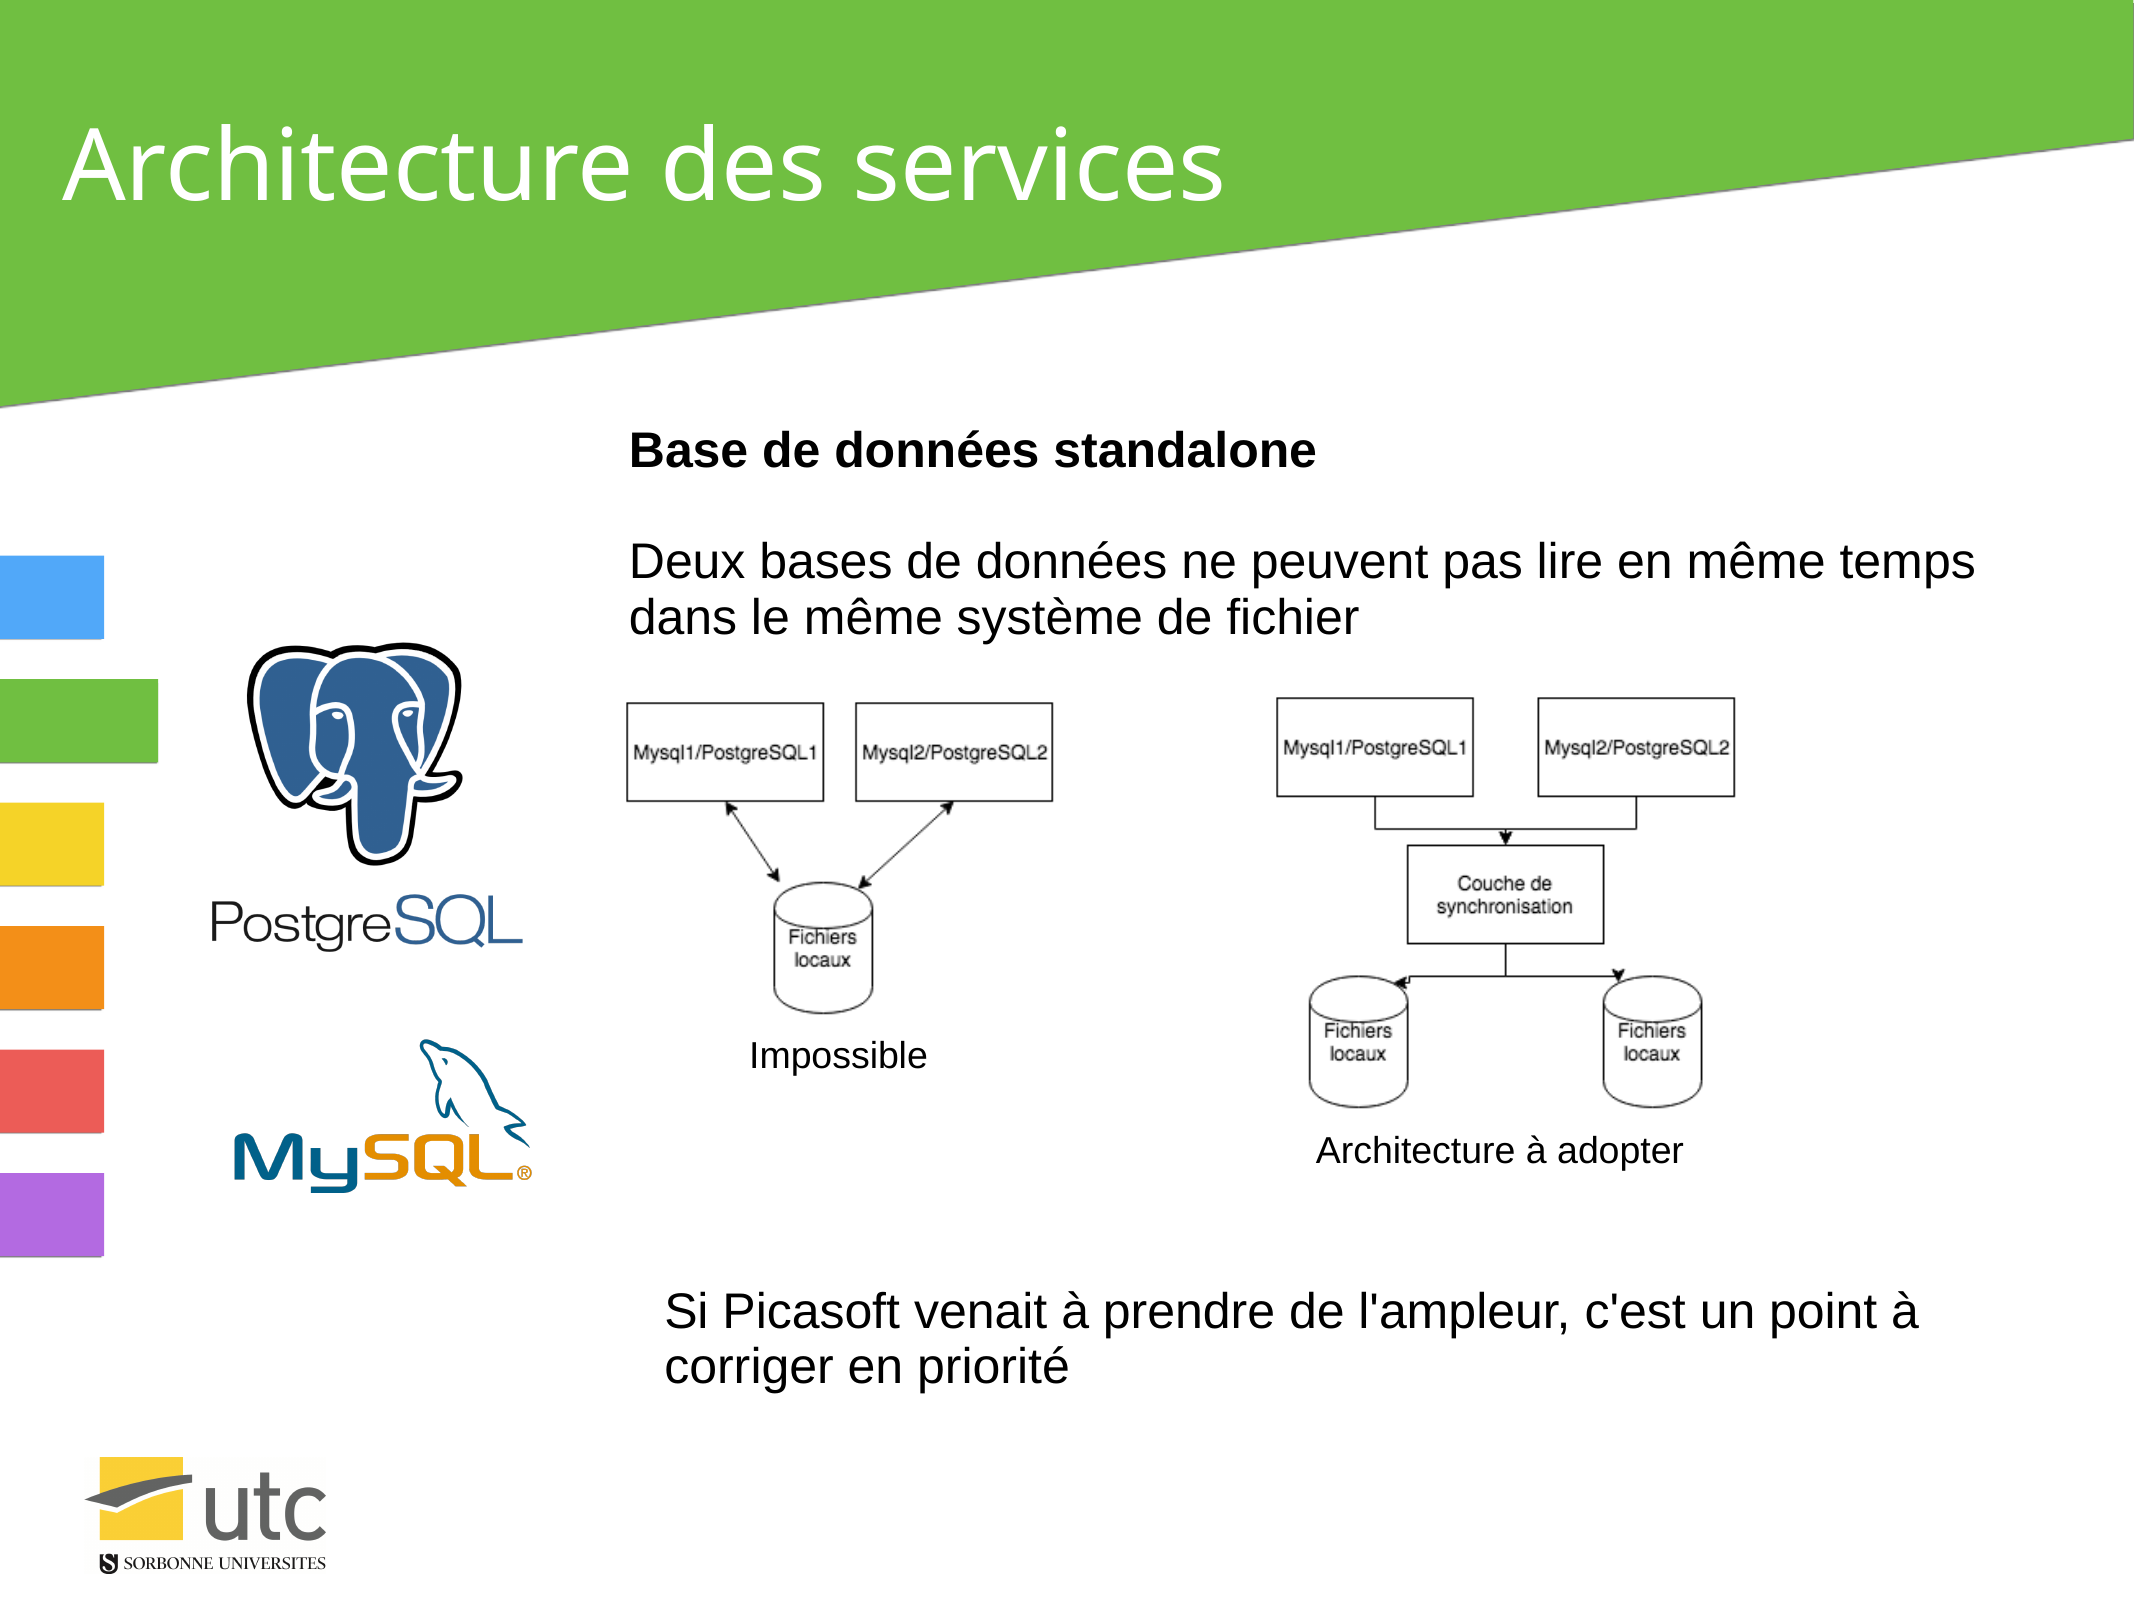

#
Architecture des services
Base de données standalone
Deux bases de données ne peuvent pas lire en même temps dans le même système de fichier
Impossible
Architecture à adopter
Si Picasoft venait à prendre de l'ampleur, c'est un point à corriger en priorité